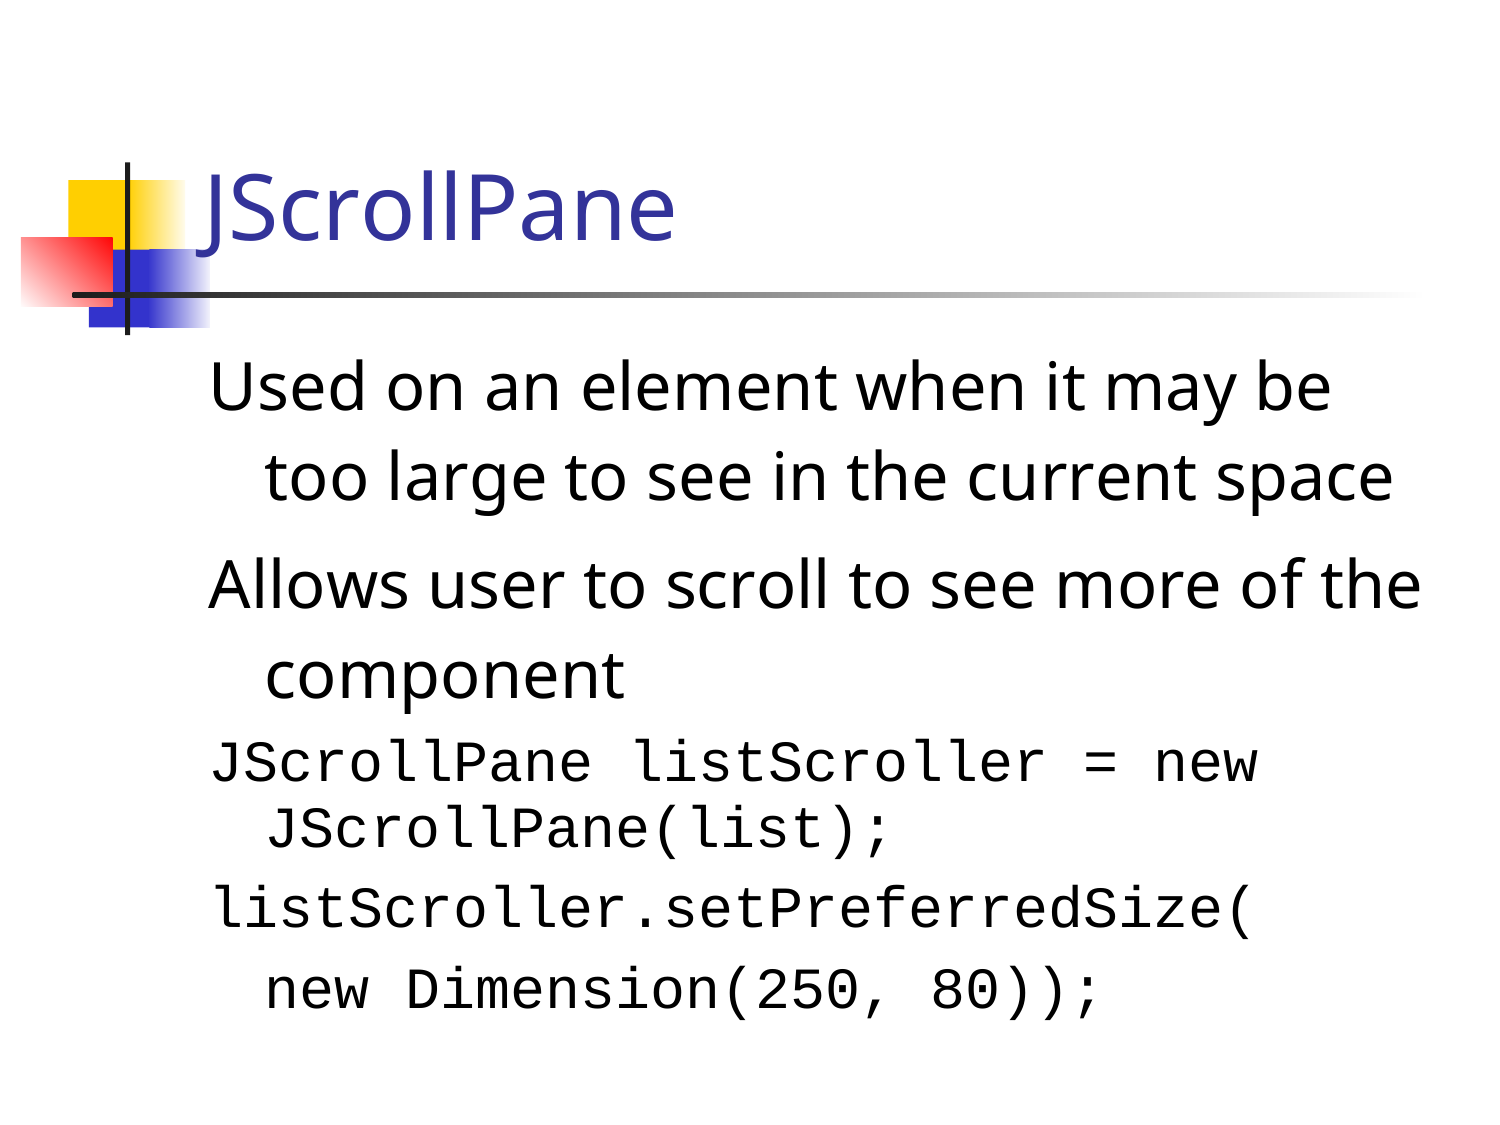

# JScrollPane
Used on an element when it may be too large to see in the current space
Allows user to scroll to see more of the component
JScrollPane listScroller = new JScrollPane(list);
listScroller.setPreferredSize(
	new Dimension(250, 80));